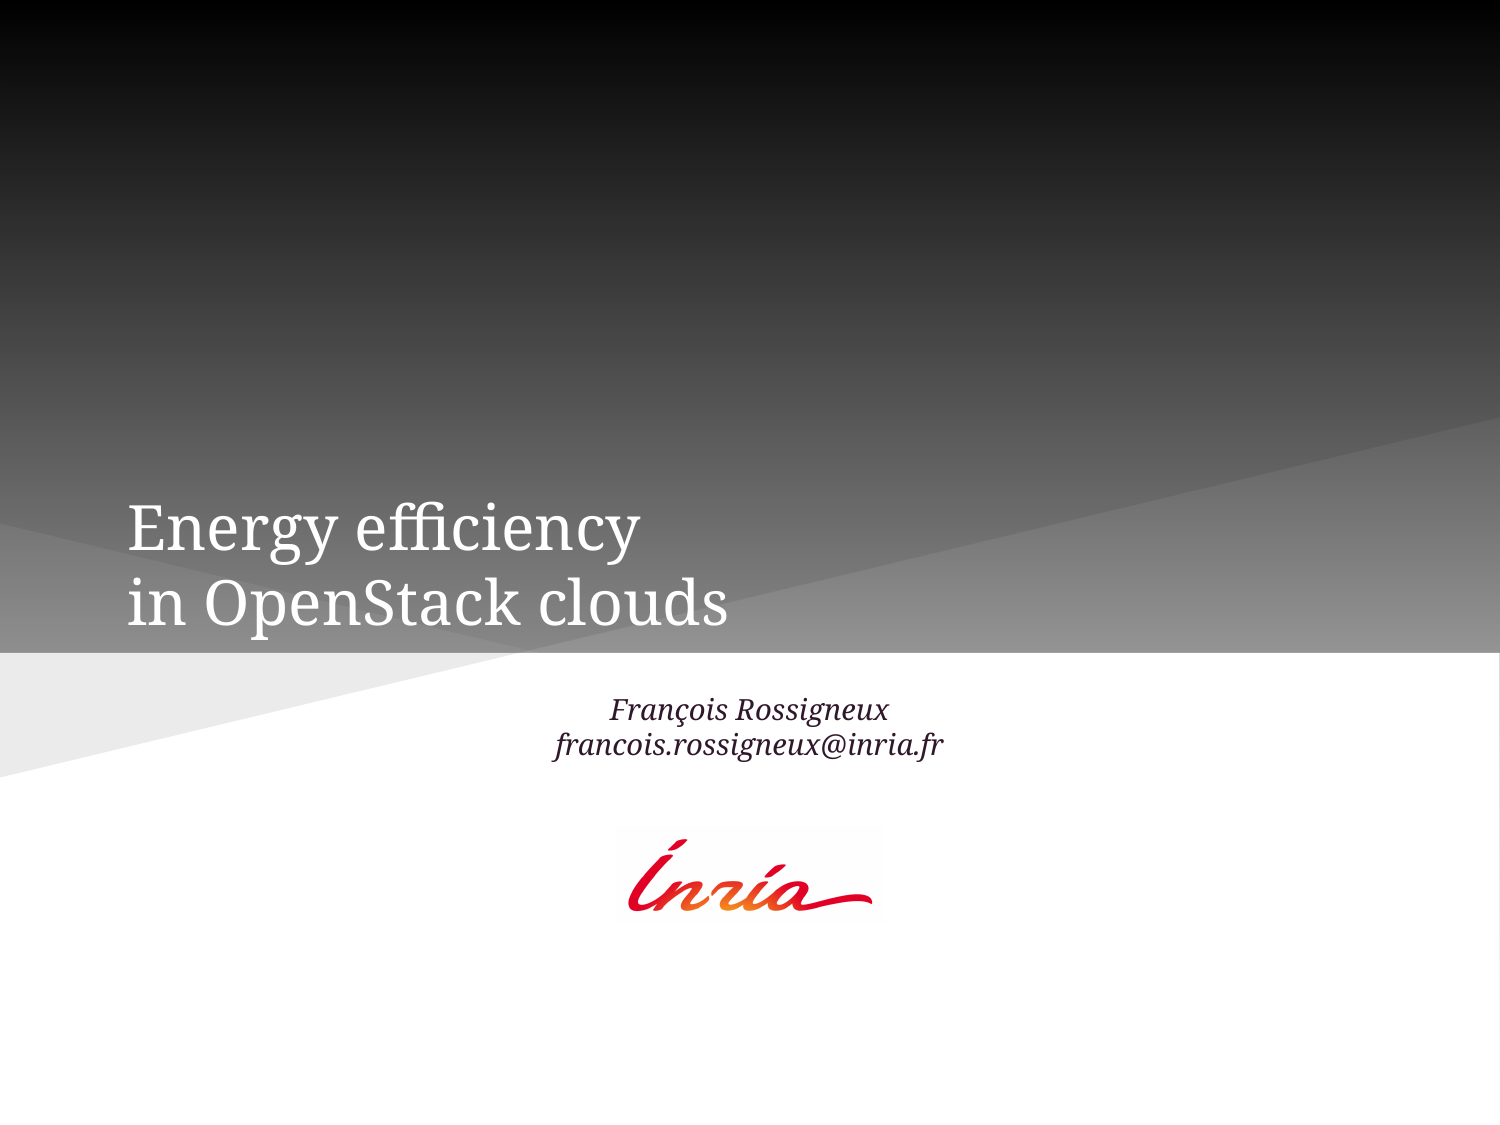

# Energy efficiency in OpenStack clouds
François Rossigneux
francois.rossigneux@inria.fr
01/07/2013 - ENS Lyon